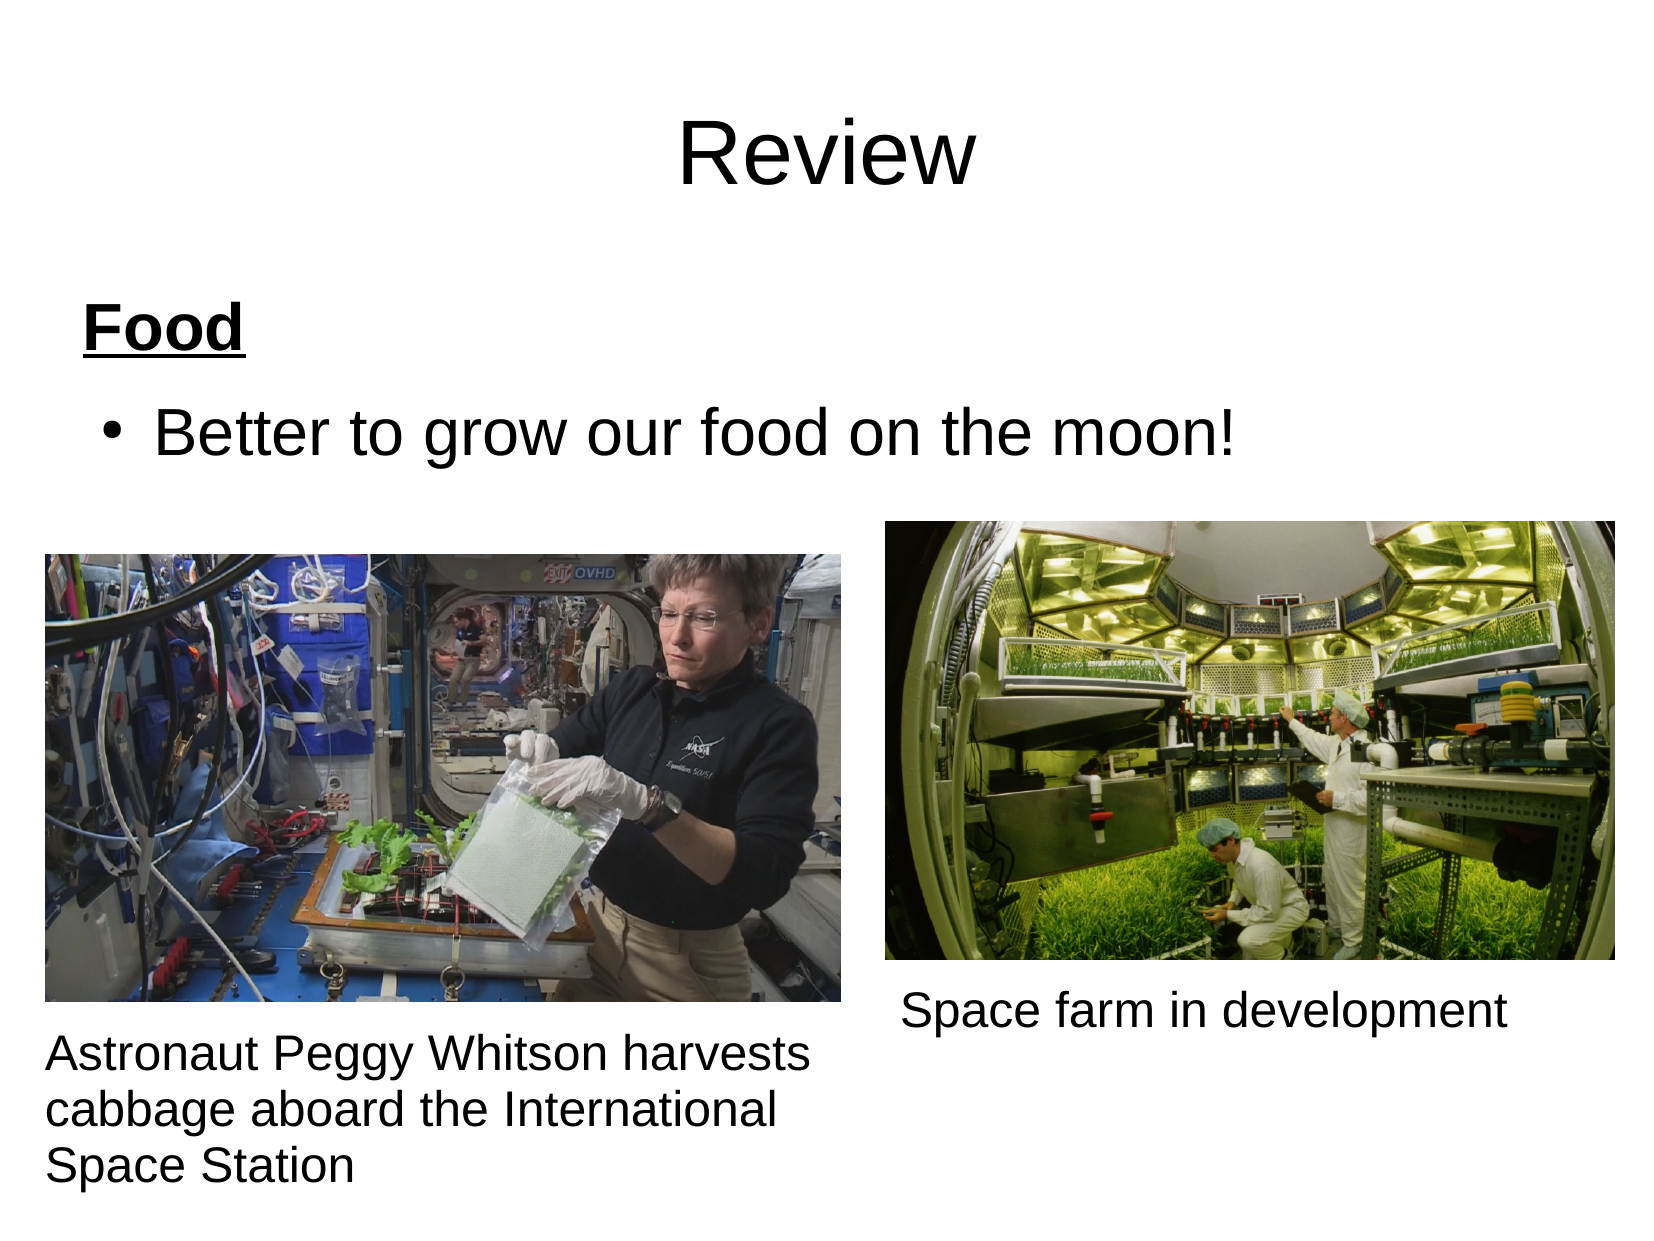

# Review
Food
Better to grow our food on the moon!
Space farm in development
Astronaut Peggy Whitson harvests cabbage aboard the International Space Station